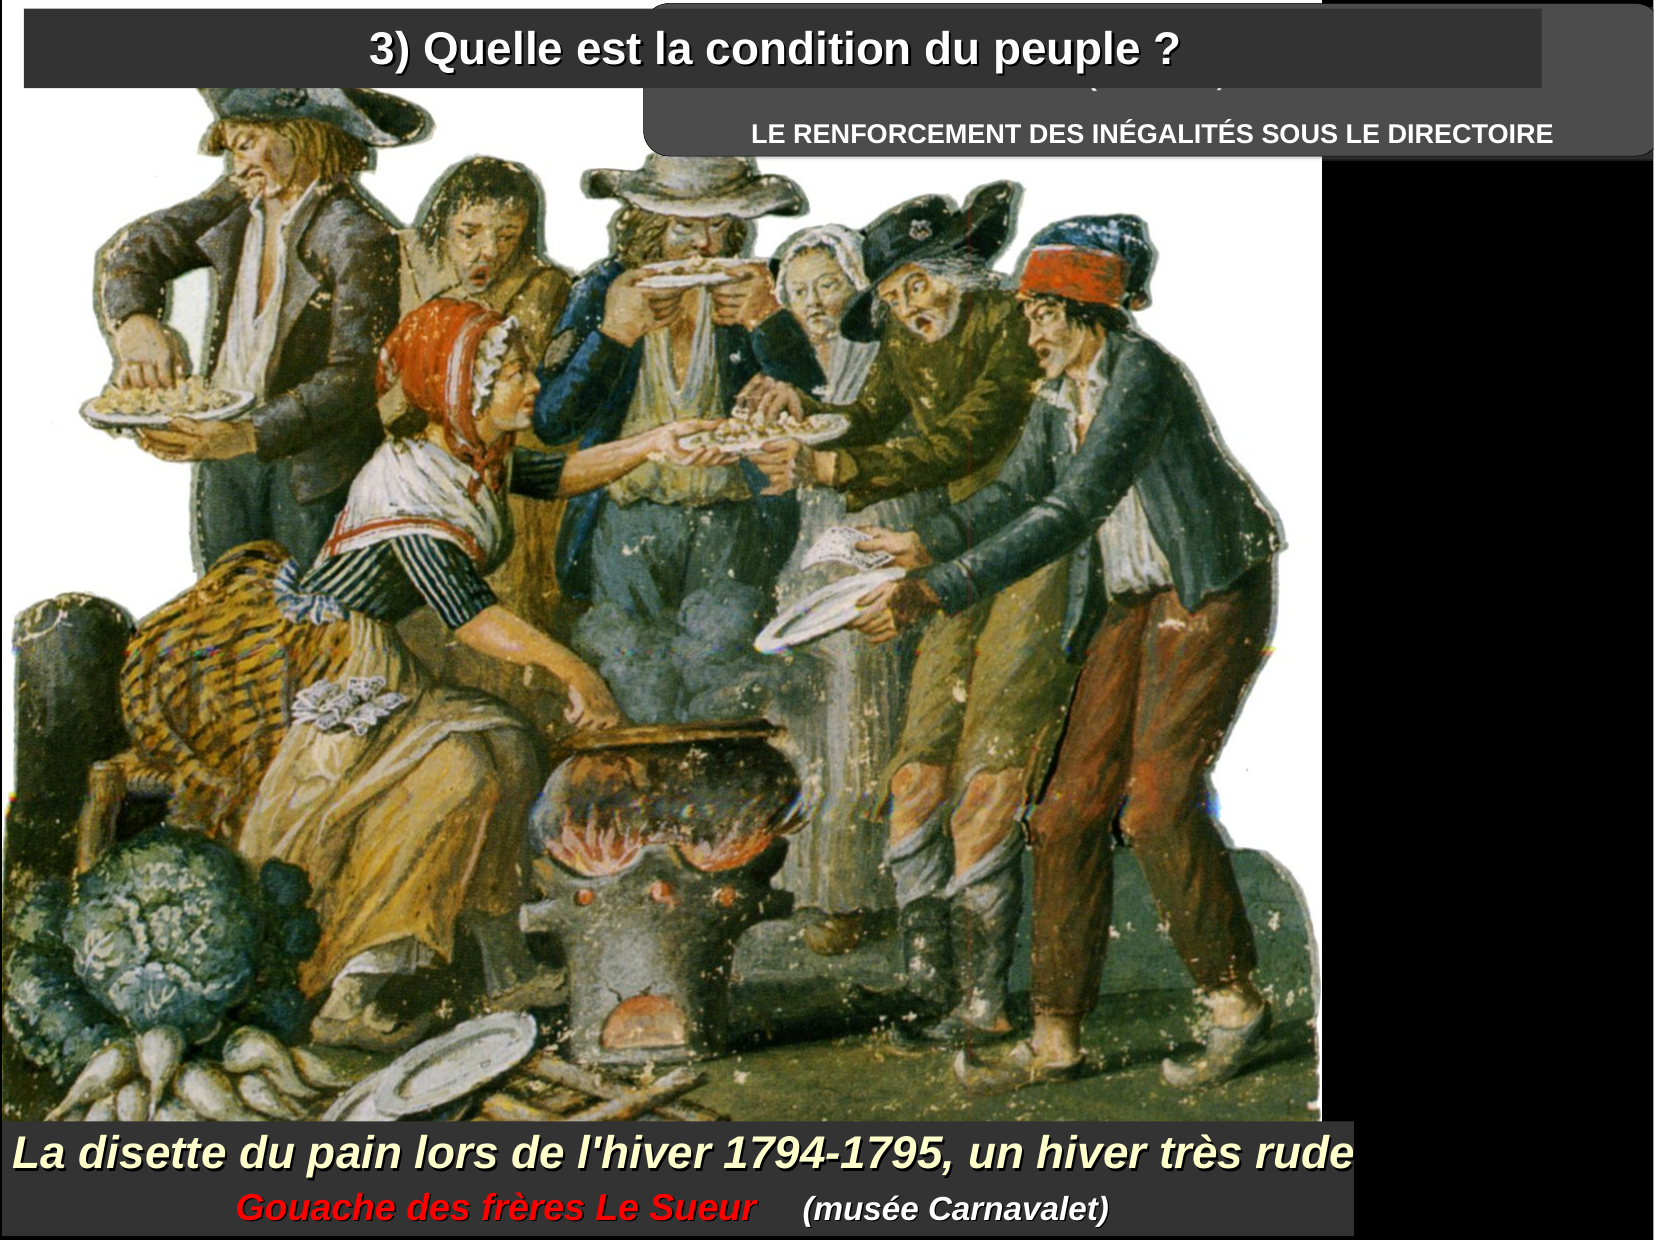

Exercice 2 : LA SOCIÉTÉ AU TEMPS DU DIRECTOIRE
 (1795-1799)
LE RENFORCEMENT DES INÉGALITÉS SOUS LE DIRECTOIRE
3) Quelle est la condition du peuple ?
 La disette du pain lors de l'hiver 1794-1795, un hiver très rude
 Gouache des frères Le Sueur (musée Carnavalet)